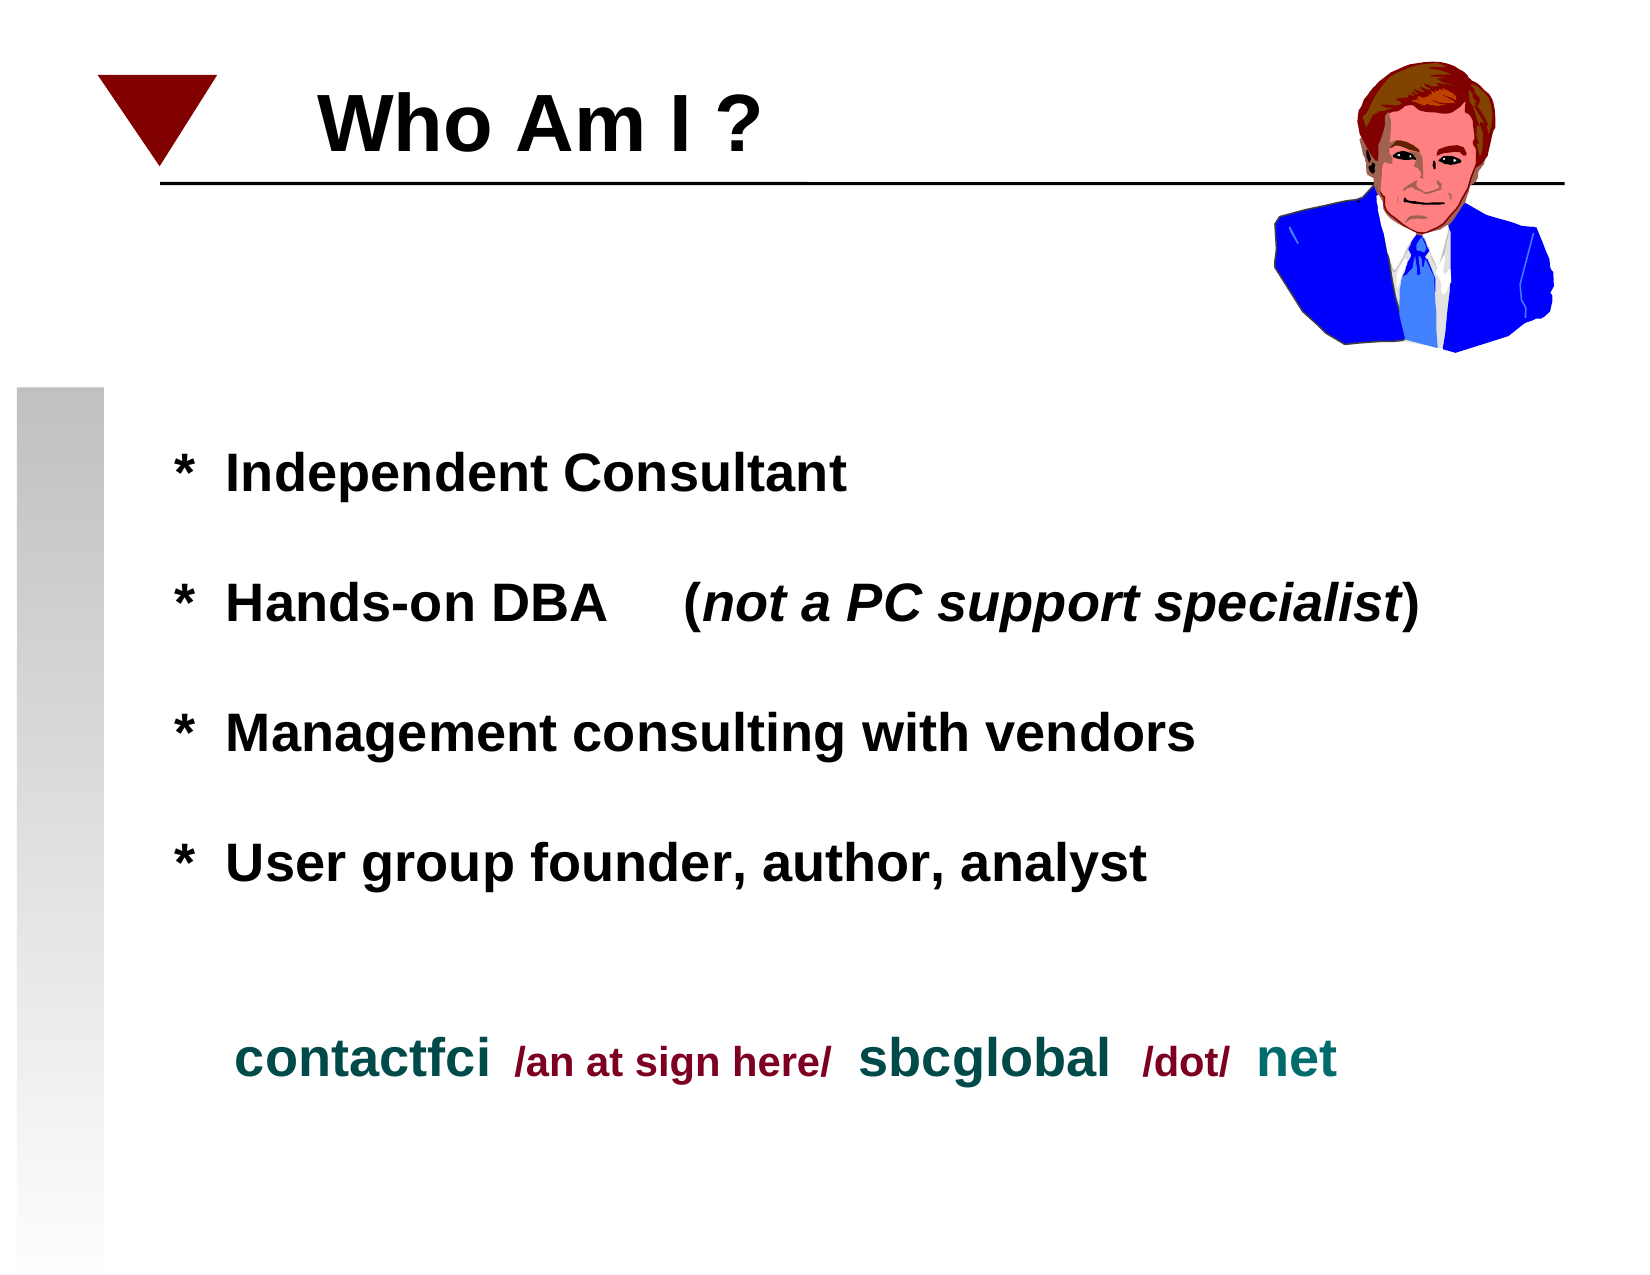

# Who Am I ?
* Independent Consultant
* Hands-on DBA (not a PC support specialist)
* Management consulting with vendors
* User group founder, author, analyst
 contactfci /an at sign here/ sbcglobal /dot/ net